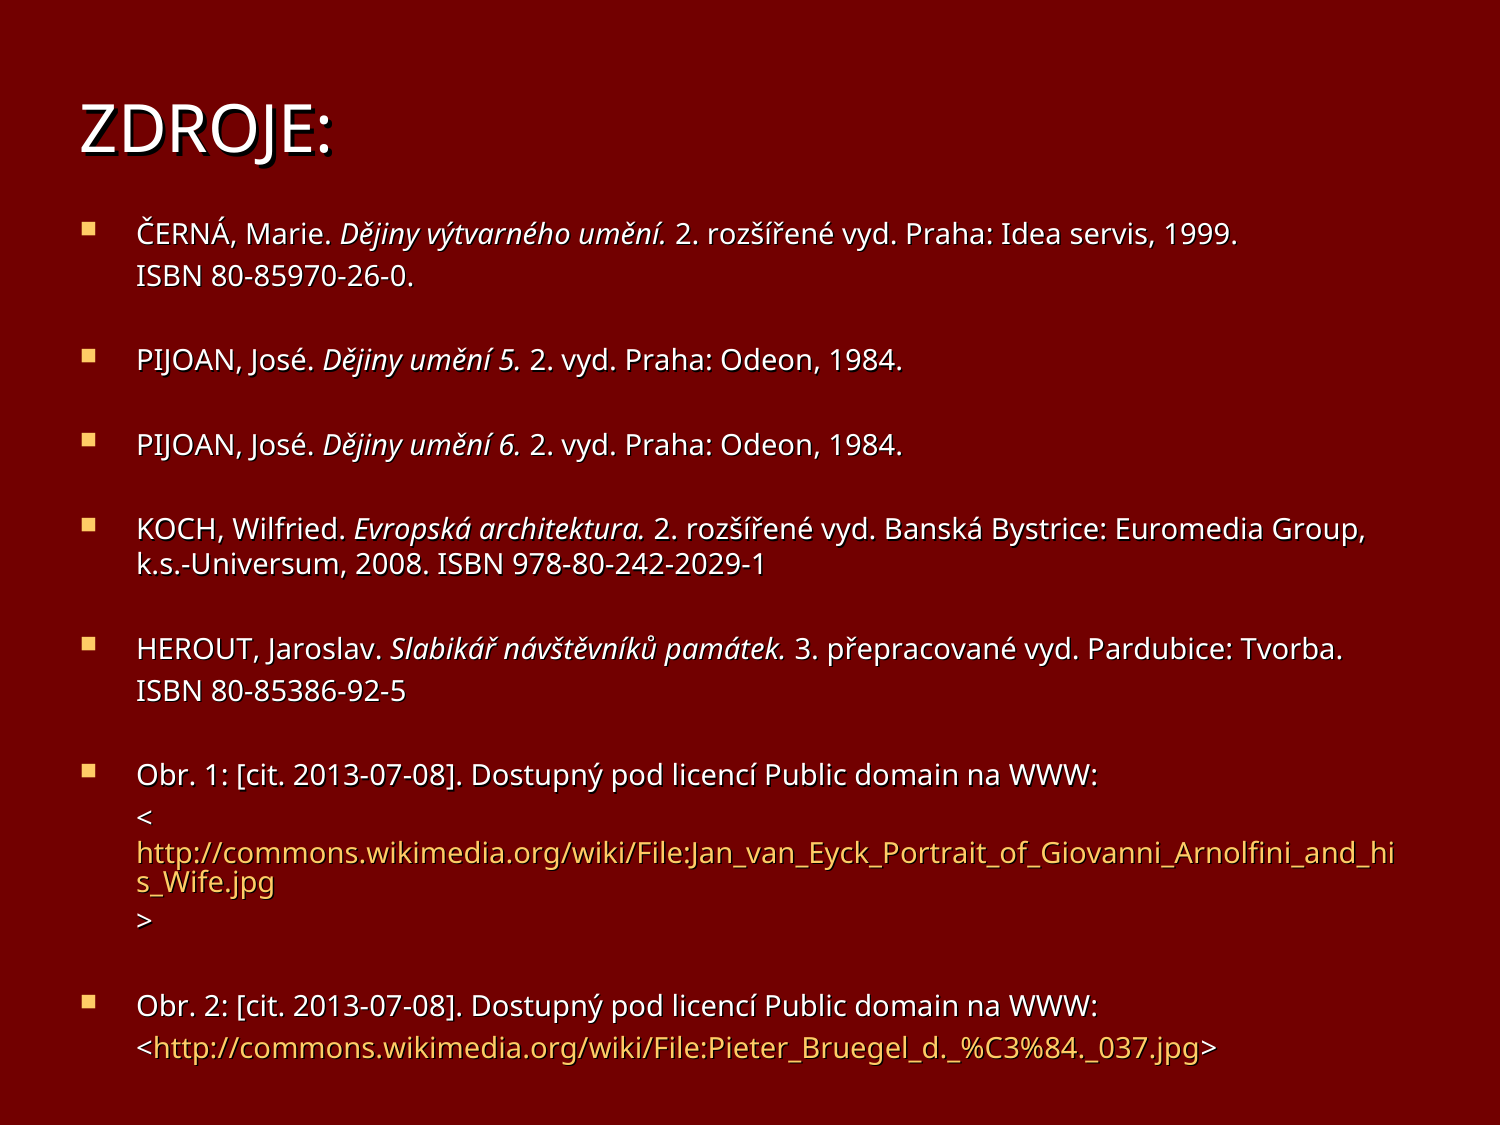

# ZDROJE:
ČERNÁ, Marie. Dějiny výtvarného umění. 2. rozšířené vyd. Praha: Idea servis, 1999.
	ISBN 80-85970-26-0.
PIJOAN, José. Dějiny umění 5. 2. vyd. Praha: Odeon, 1984.
PIJOAN, José. Dějiny umění 6. 2. vyd. Praha: Odeon, 1984.
KOCH, Wilfried. Evropská architektura. 2. rozšířené vyd. Banská Bystrice: Euromedia Group, k.s.-Universum, 2008. ISBN 978-80-242-2029-1
HEROUT, Jaroslav. Slabikář návštěvníků památek. 3. přepracované vyd. Pardubice: Tvorba.
	ISBN 80-85386-92-5
Obr. 1: [cit. 2013-07-08]. Dostupný pod licencí Public domain na WWW:
	<http://commons.wikimedia.org/wiki/File:Jan_van_Eyck_Portrait_of_Giovanni_Arnolfini_and_his_Wife.jpg>
Obr. 2: [cit. 2013-07-08]. Dostupný pod licencí Public domain na WWW:
	<http://commons.wikimedia.org/wiki/File:Pieter_Bruegel_d._%C3%84._037.jpg>